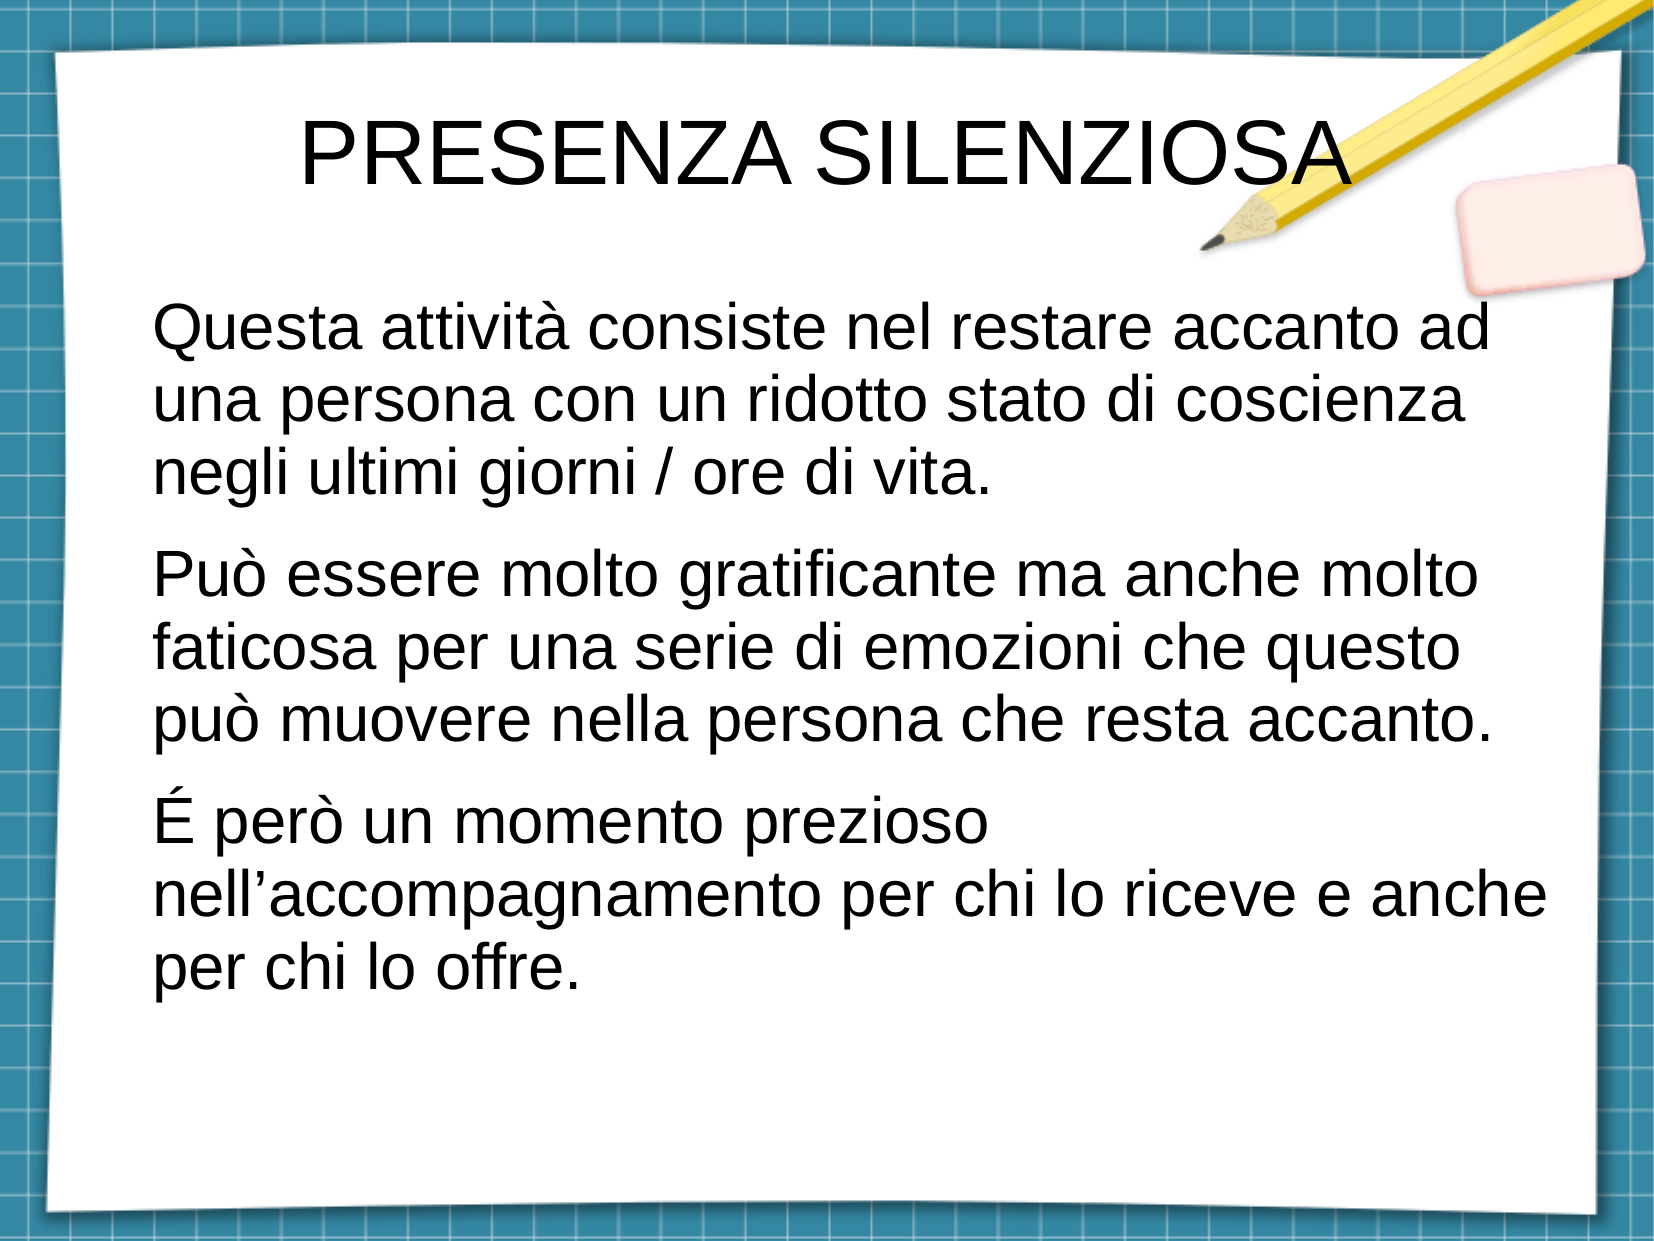

# PRESENZA SILENZIOSA
Questa attività consiste nel restare accanto ad una persona con un ridotto stato di coscienza negli ultimi giorni / ore di vita.
Può essere molto gratificante ma anche molto faticosa per una serie di emozioni che questo può muovere nella persona che resta accanto.
É però un momento prezioso nell’accompagnamento per chi lo riceve e anche per chi lo offre.